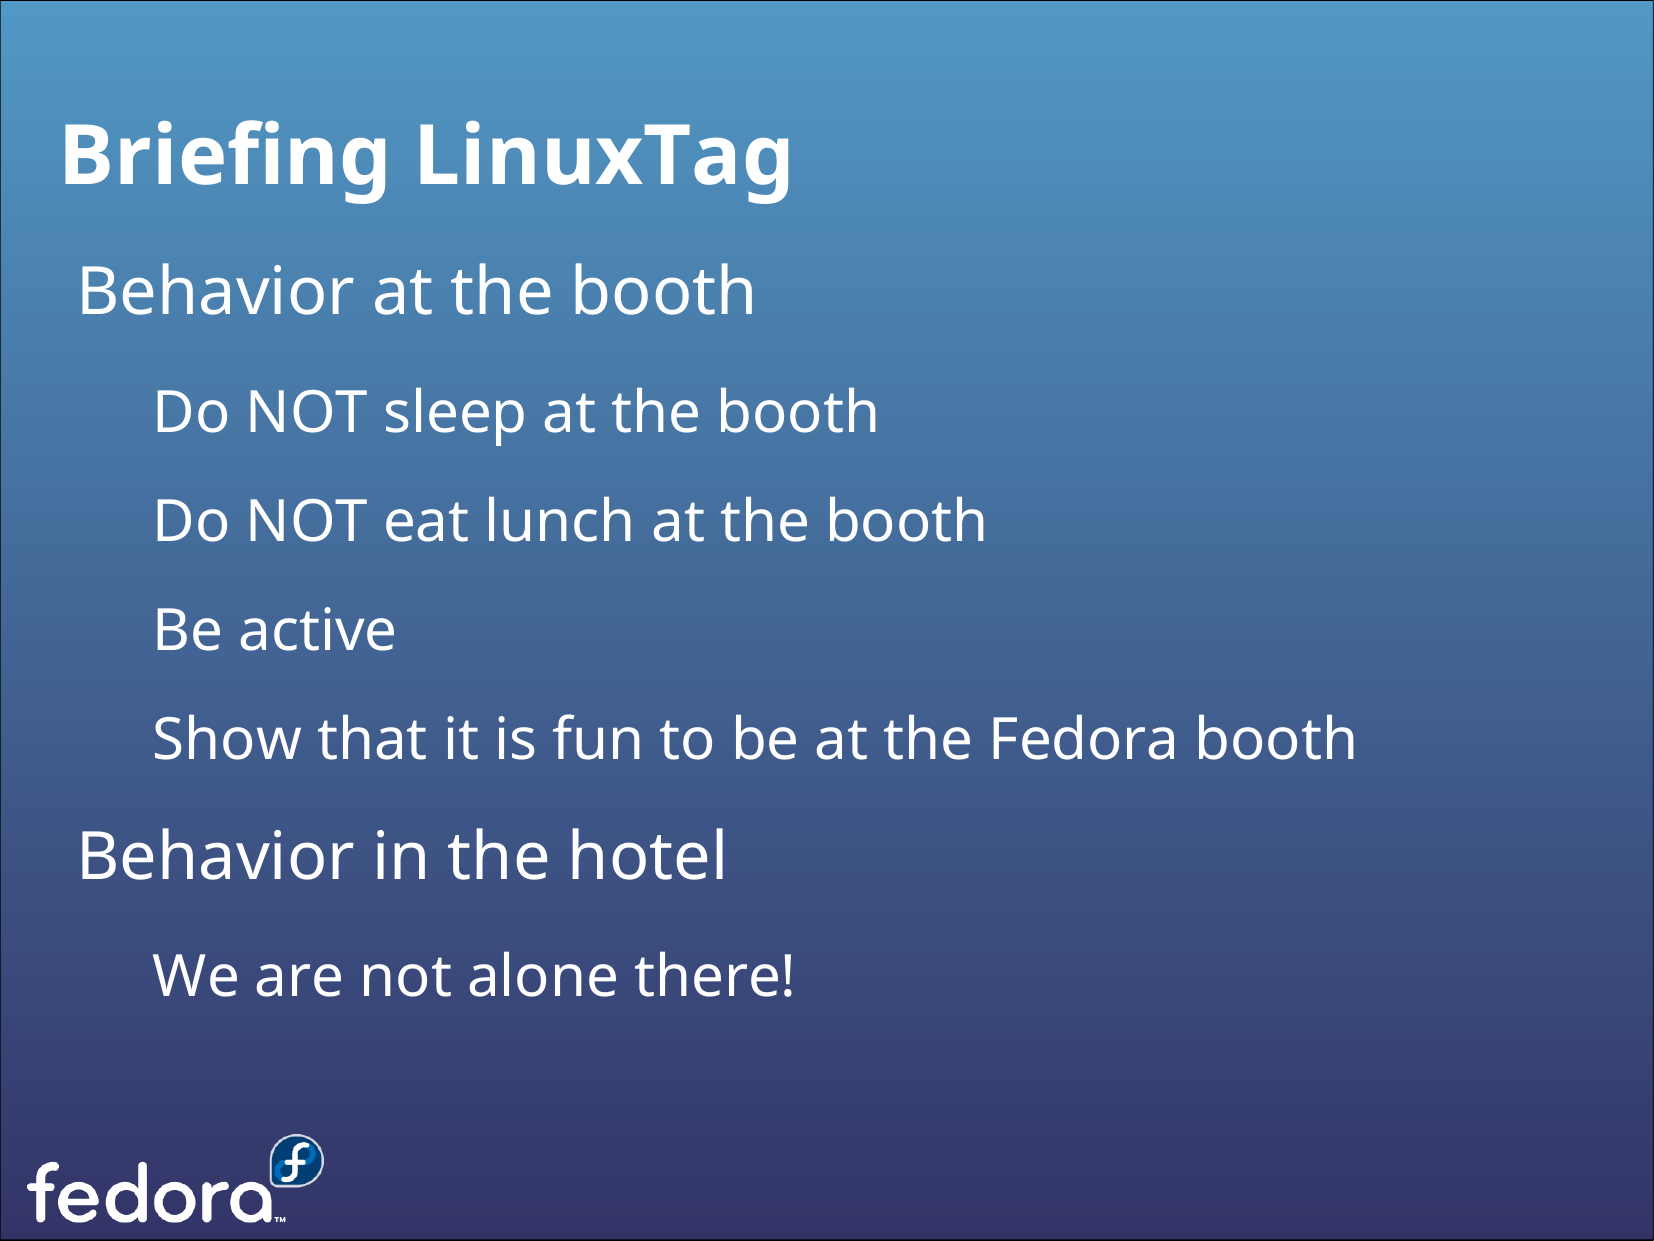

# Briefing LinuxTag
Behavior at the booth
Do NOT sleep at the booth
Do NOT eat lunch at the booth
Be active
Show that it is fun to be at the Fedora booth
Behavior in the hotel
We are not alone there!